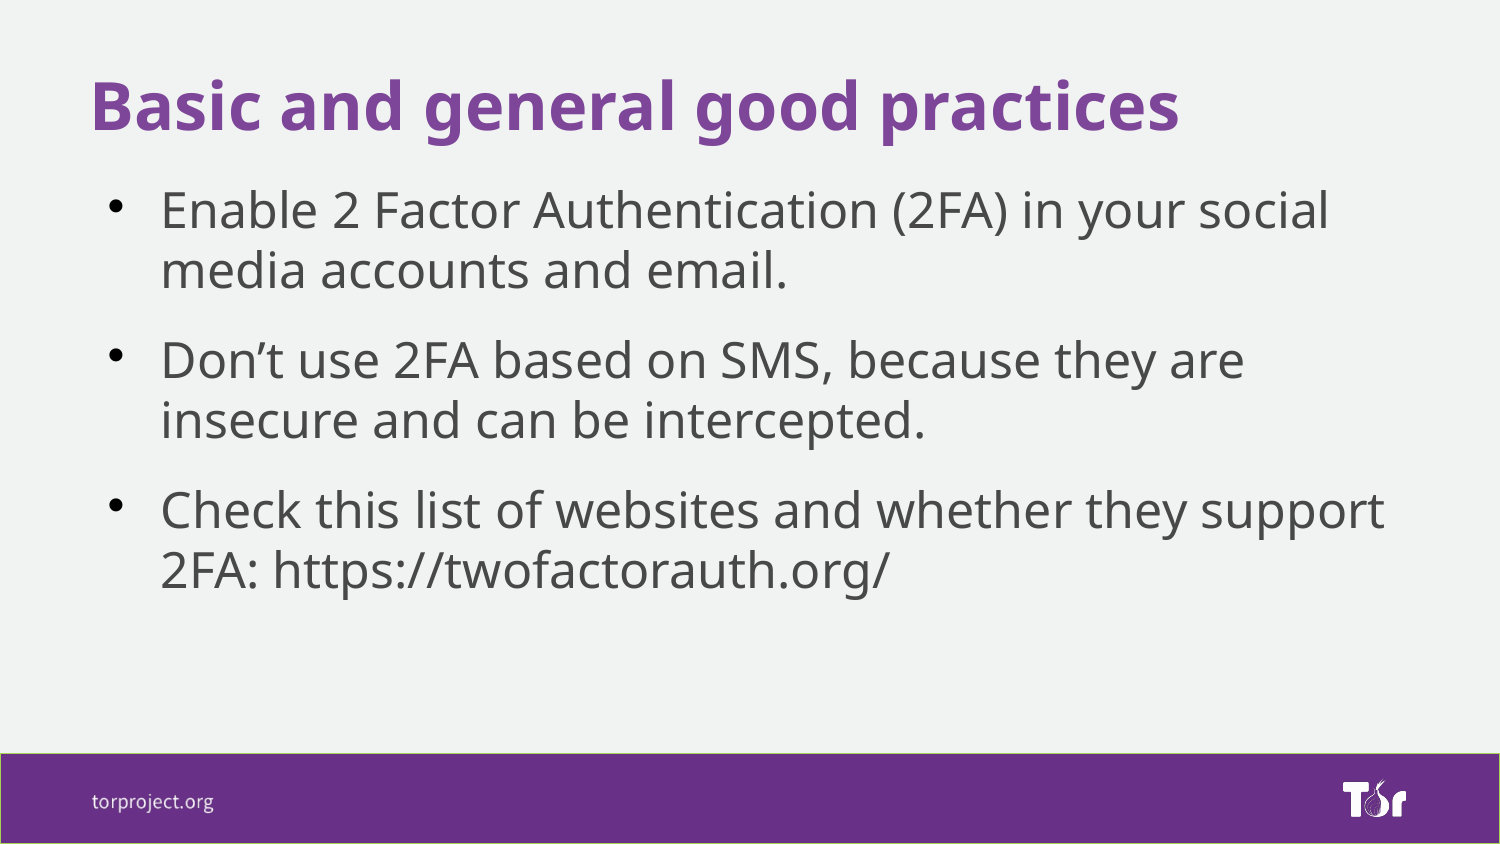

Basic and general good practices
Enable 2 Factor Authentication (2FA) in your social media accounts and email.
Don’t use 2FA based on SMS, because they are insecure and can be intercepted.
Check this list of websites and whether they support 2FA: https://twofactorauth.org/